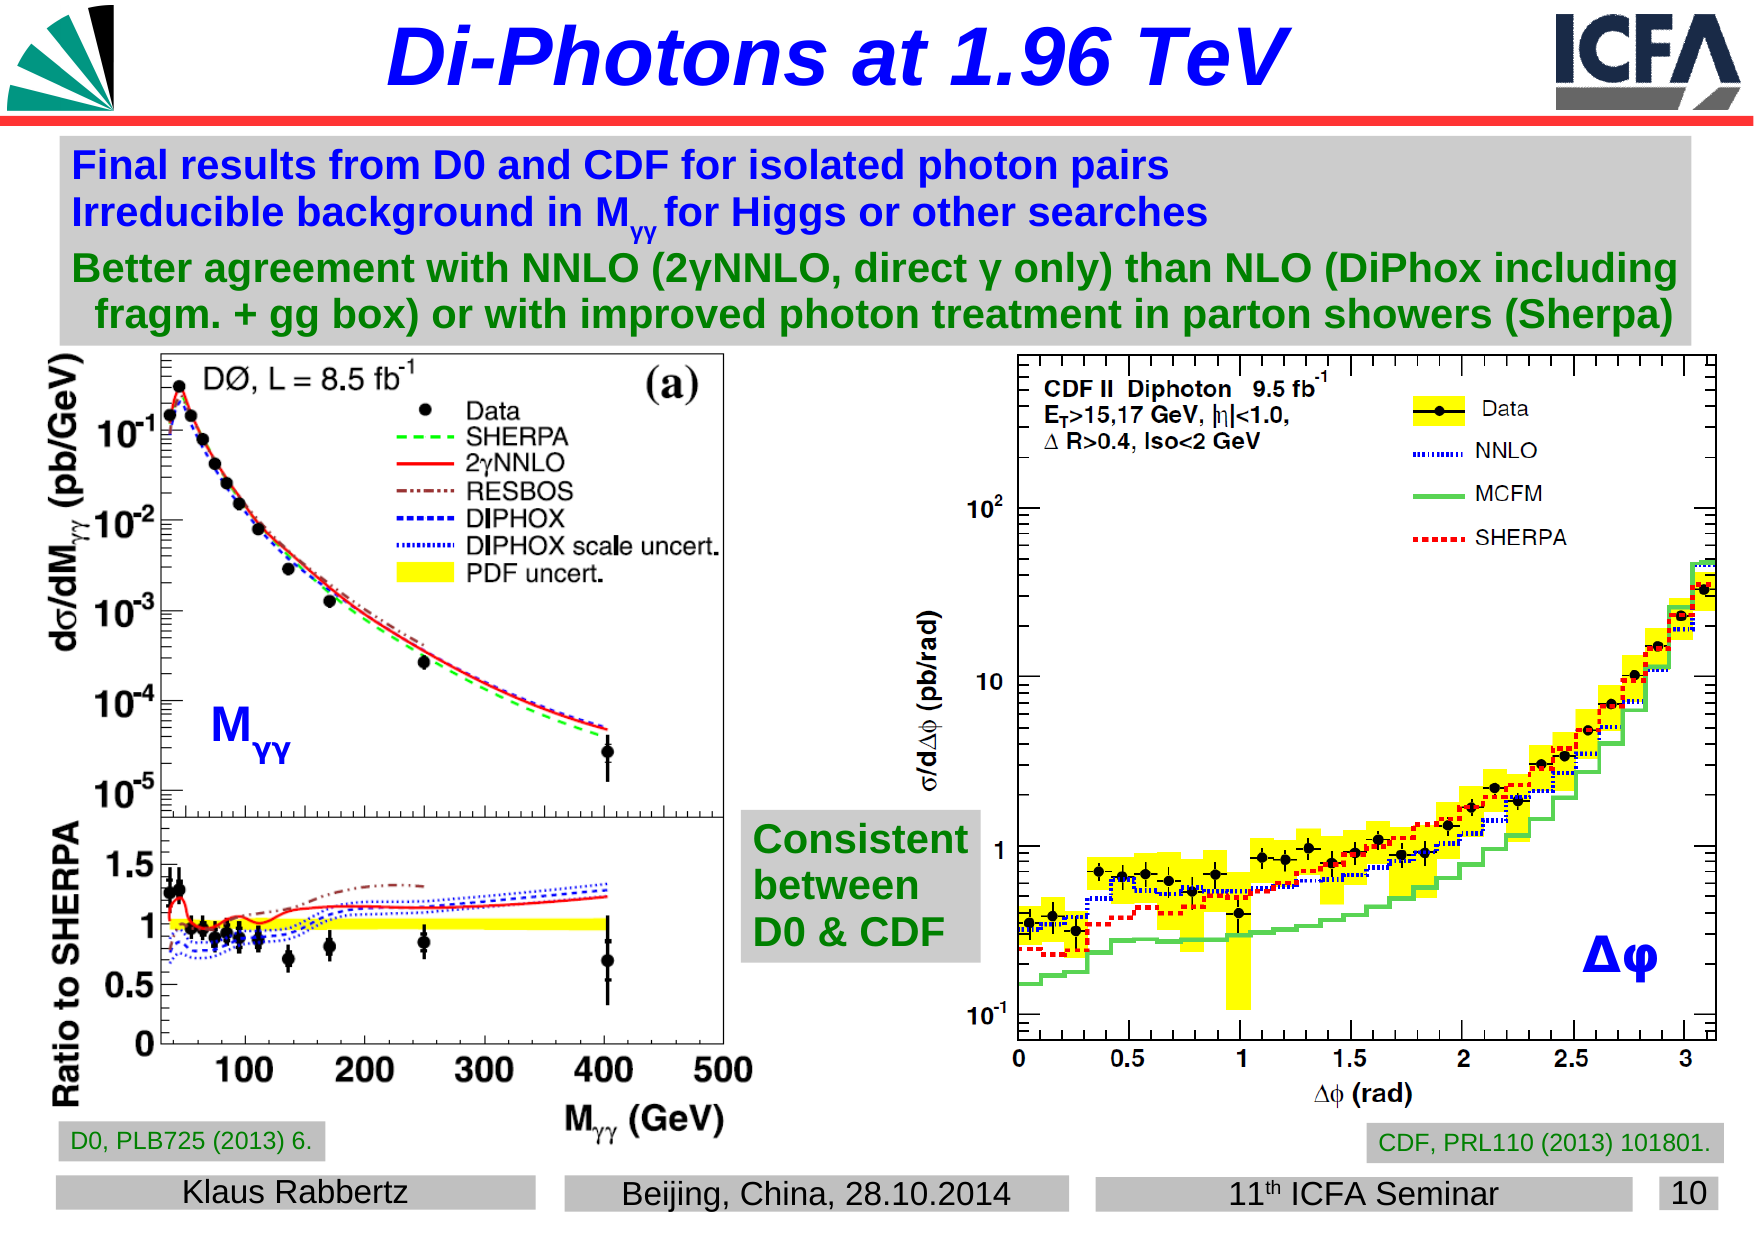

# Di-Photons at 1.96 TeV
Final results from D0 and CDF for isolated photon pairs
Irreducible background in Mγγ for Higgs or other searches
Better agreement with NNLO (2γNNLO, direct γ only) than NLO (DiPhox including
 fragm. + gg box) or with improved photon treatment in parton showers (Sherpa)
Mγγ
Consistent
between
D0 & CDF
Δφ
D0, PLB725 (2013) 6.
CDF, PRL110 (2013) 101801.